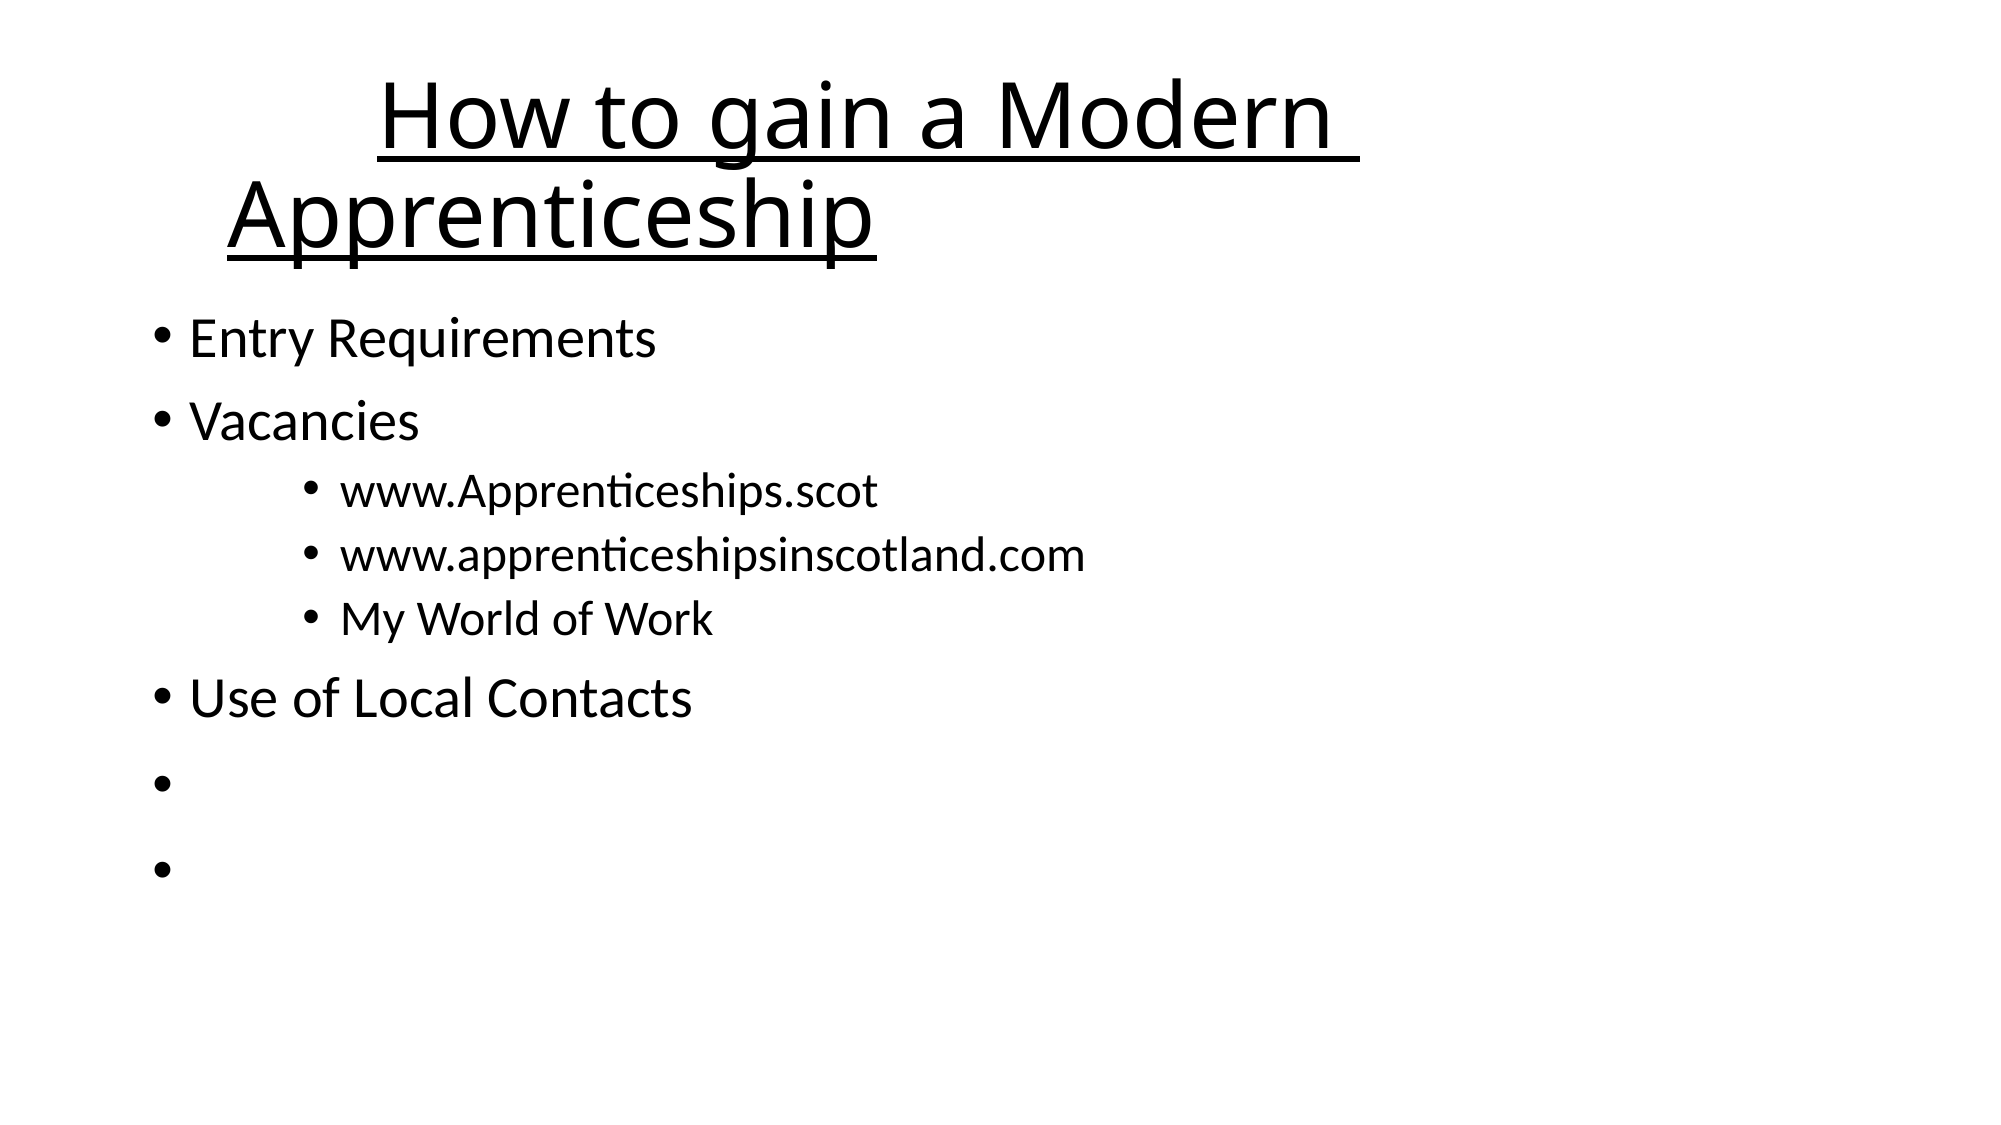

# How to gain a Modern 				 			Apprenticeship
Entry Requirements
Vacancies
www.Apprenticeships.scot
www.apprenticeshipsinscotland.com
My World of Work
Use of Local Contacts